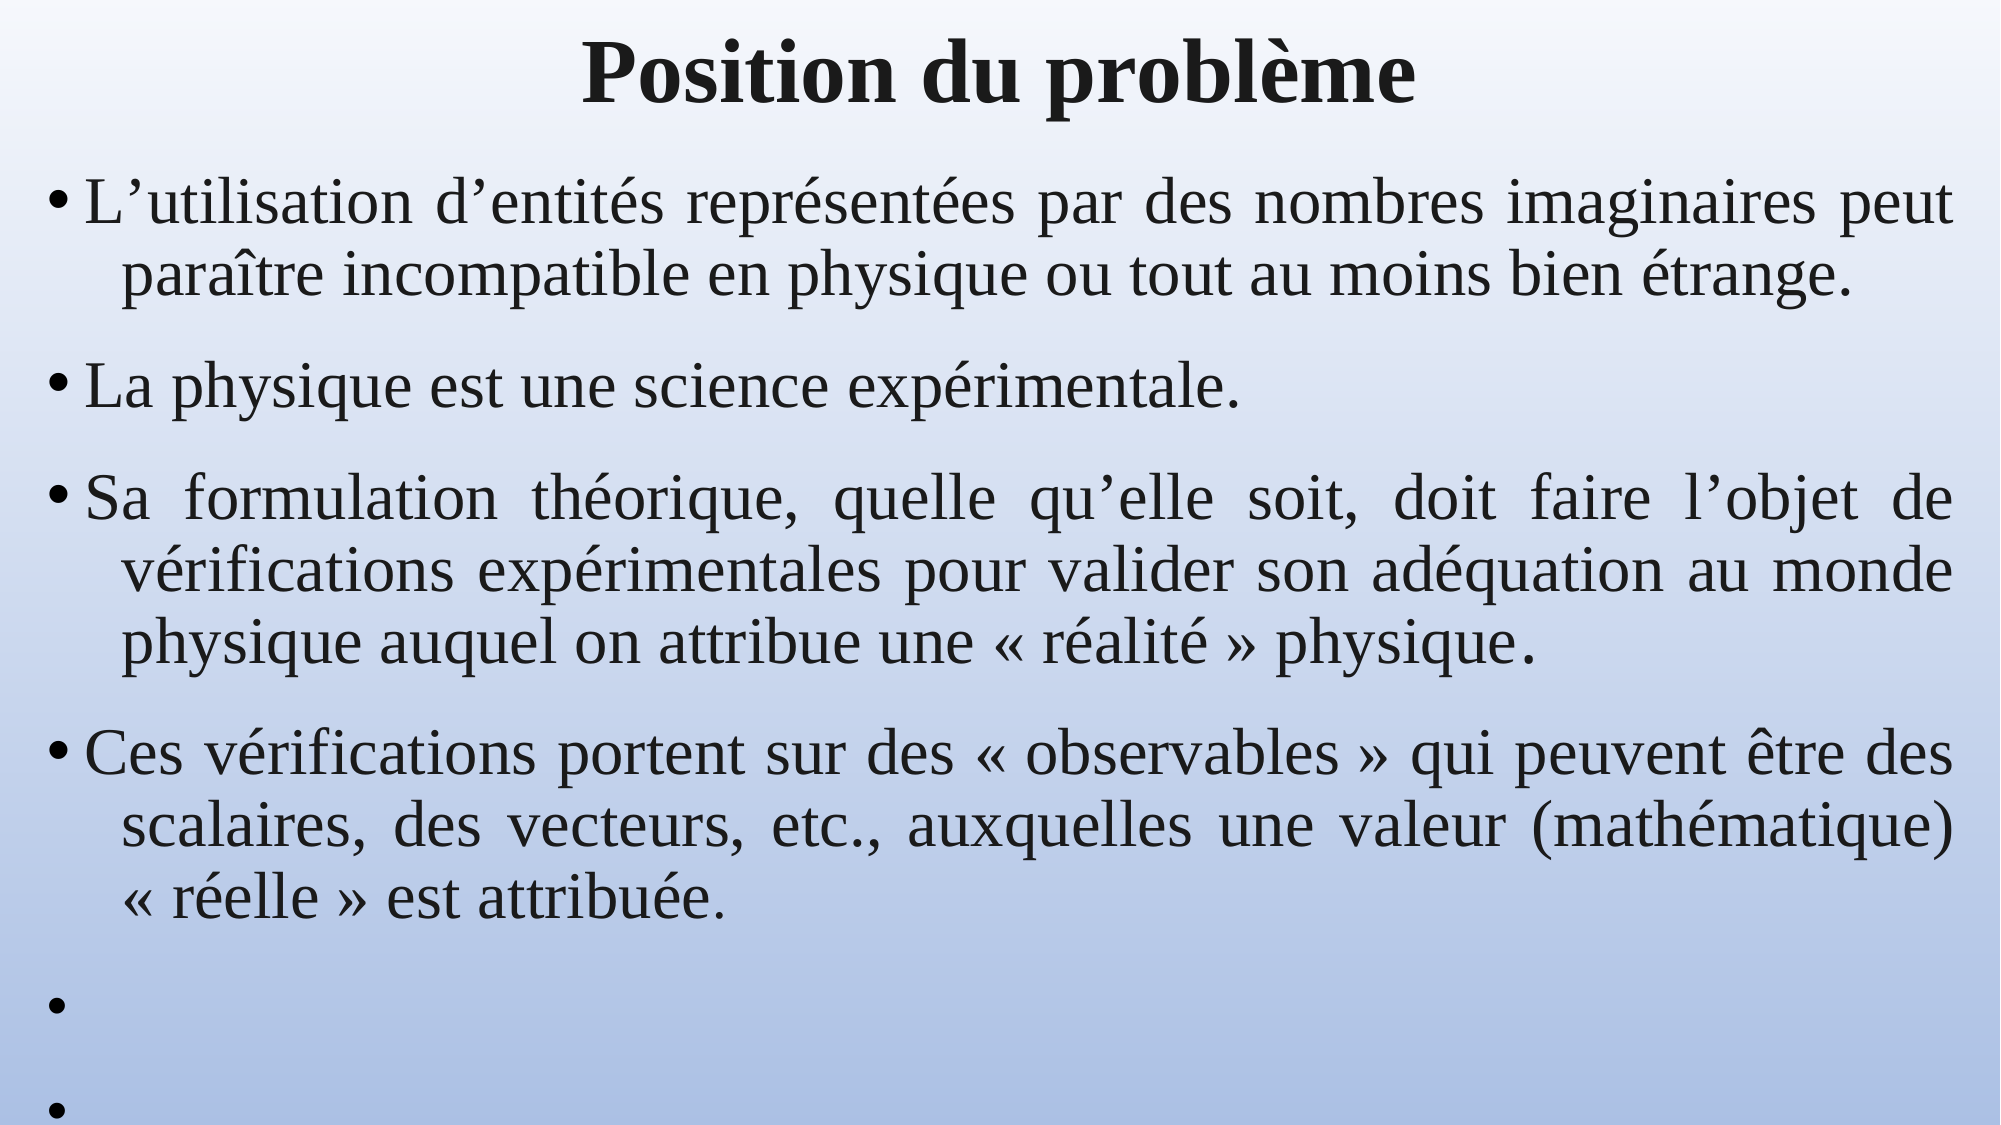

# Position du problème
L’utilisation d’entités représentées par des nombres imaginaires peut paraître incompatible en physique ou tout au moins bien étrange.
La physique est une science expérimentale.
Sa formulation théorique, quelle qu’elle soit, doit faire l’objet de vérifications expérimentales pour valider son adéquation au monde physique auquel on attribue une « réalité » physique.
Ces vérifications portent sur des « observables » qui peuvent être des scalaires, des vecteurs, etc., auxquelles une valeur (mathématique) « réelle » est attribuée.